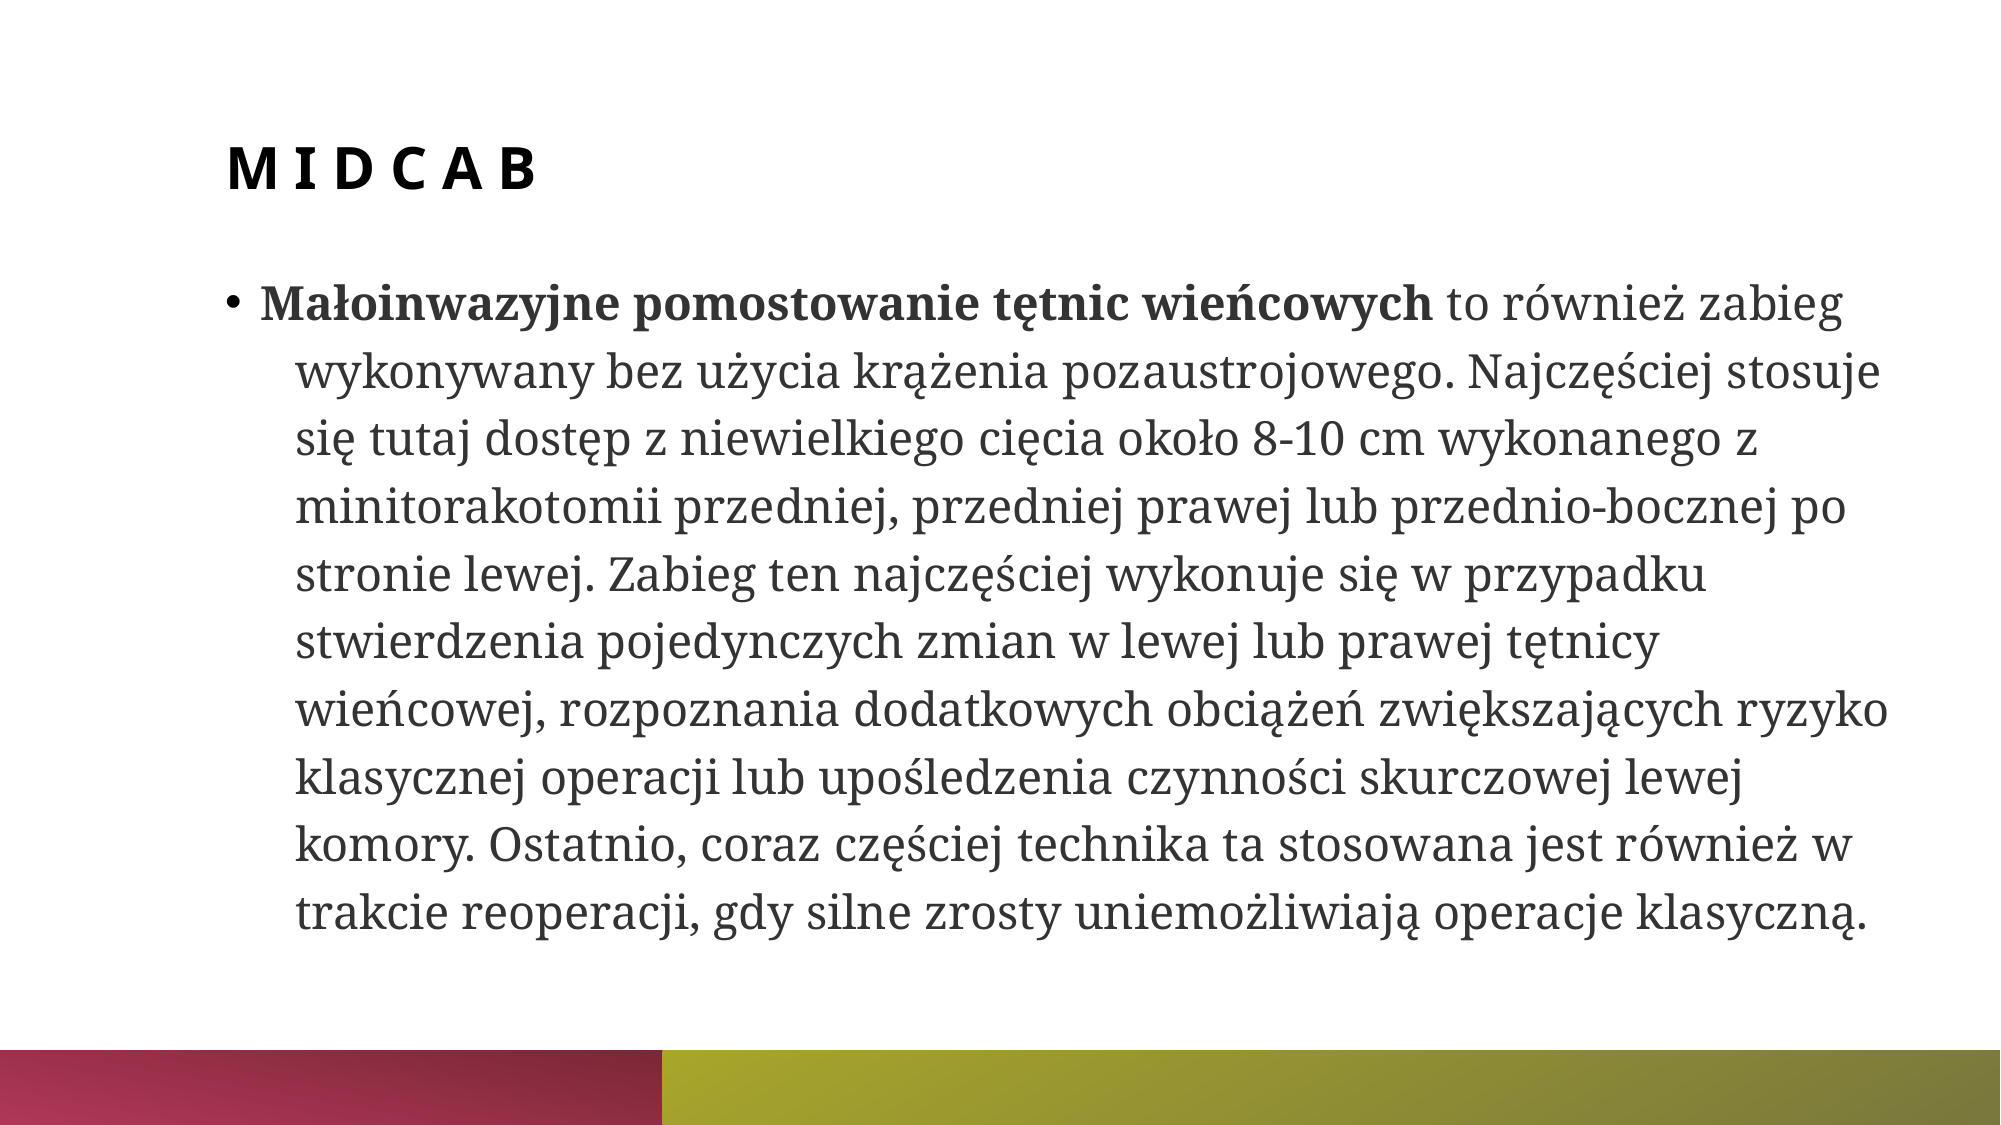

# MIDCAB
Małoinwazyjne pomostowanie tętnic wieńcowych to również zabieg wykonywany bez użycia krążenia pozaustrojowego. Najczęściej stosuje się tutaj dostęp z niewielkiego cięcia około 8-10 cm wykonanego z minitorakotomii przedniej, przedniej prawej lub przednio-bocznej po stronie lewej. Zabieg ten najczęściej wykonuje się w przypadku stwierdzenia pojedynczych zmian w lewej lub prawej tętnicy wieńcowej, rozpoznania dodatkowych obciążeń zwiększających ryzyko klasycznej operacji lub upośledzenia czynności skurczowej lewej komory. Ostatnio, coraz częściej technika ta stosowana jest również w trakcie reoperacji, gdy silne zrosty uniemożliwiają operacje klasyczną.